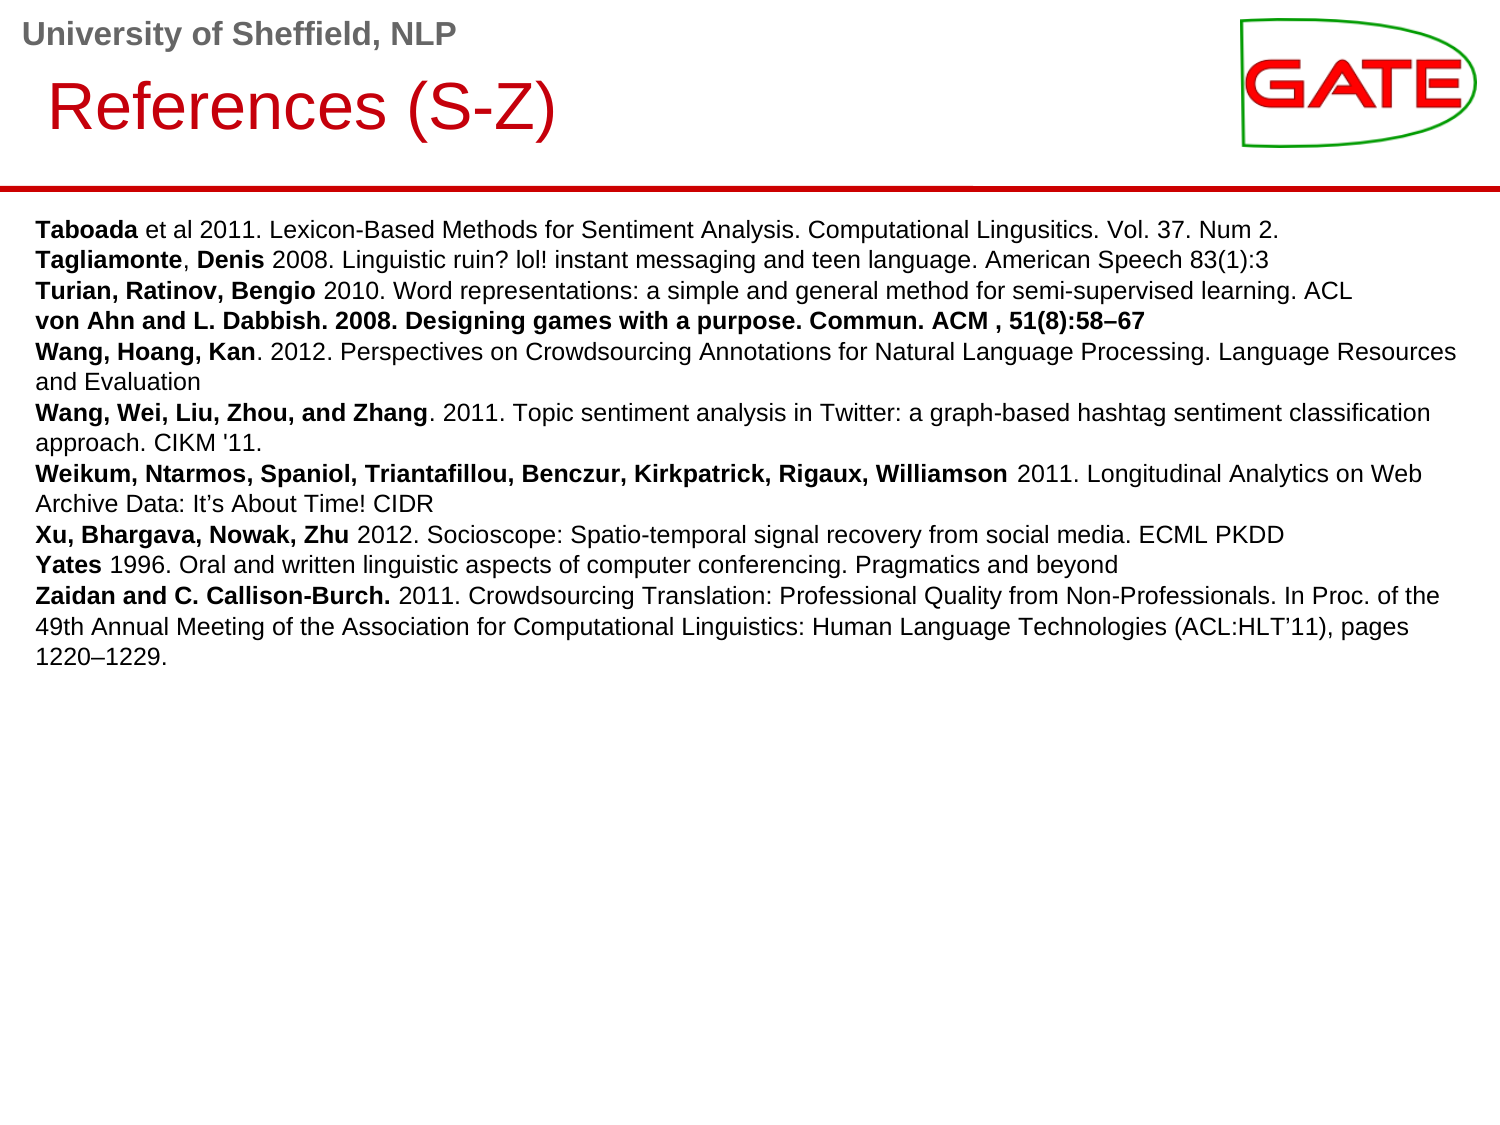

References (S-Z)
Taboada et al 2011. Lexicon-Based Methods for Sentiment Analysis. Computational Lingusitics. Vol. 37. Num 2.
Tagliamonte, Denis 2008. Linguistic ruin? lol! instant messaging and teen language. American Speech 83(1):3
Turian, Ratinov, Bengio 2010. Word representations: a simple and general method for semi-supervised learning. ACL
von Ahn and L. Dabbish. 2008. Designing games with a purpose. Commun. ACM , 51(8):58–67
Wang, Hoang, Kan. 2012. Perspectives on Crowdsourcing Annotations for Natural Language Processing. Language Resources and Evaluation
Wang, Wei, Liu, Zhou, and Zhang. 2011. Topic sentiment analysis in Twitter: a graph-based hashtag sentiment classification approach. CIKM '11.
Weikum, Ntarmos, Spaniol, Triantafillou, Benczur, Kirkpatrick, Rigaux, Williamson 2011. Longitudinal Analytics on Web Archive Data: It’s About Time! CIDR
Xu, Bhargava, Nowak, Zhu 2012. Socioscope: Spatio-temporal signal recovery from social media. ECML PKDD
Yates 1996. Oral and written linguistic aspects of computer conferencing. Pragmatics and beyond
Zaidan and C. Callison-Burch. 2011. Crowdsourcing Translation: Professional Quality from Non-Professionals. In Proc. of the 49th Annual Meeting of the Association for Computational Linguistics: Human Language Technologies (ACL:HLT’11), pages 1220–1229.